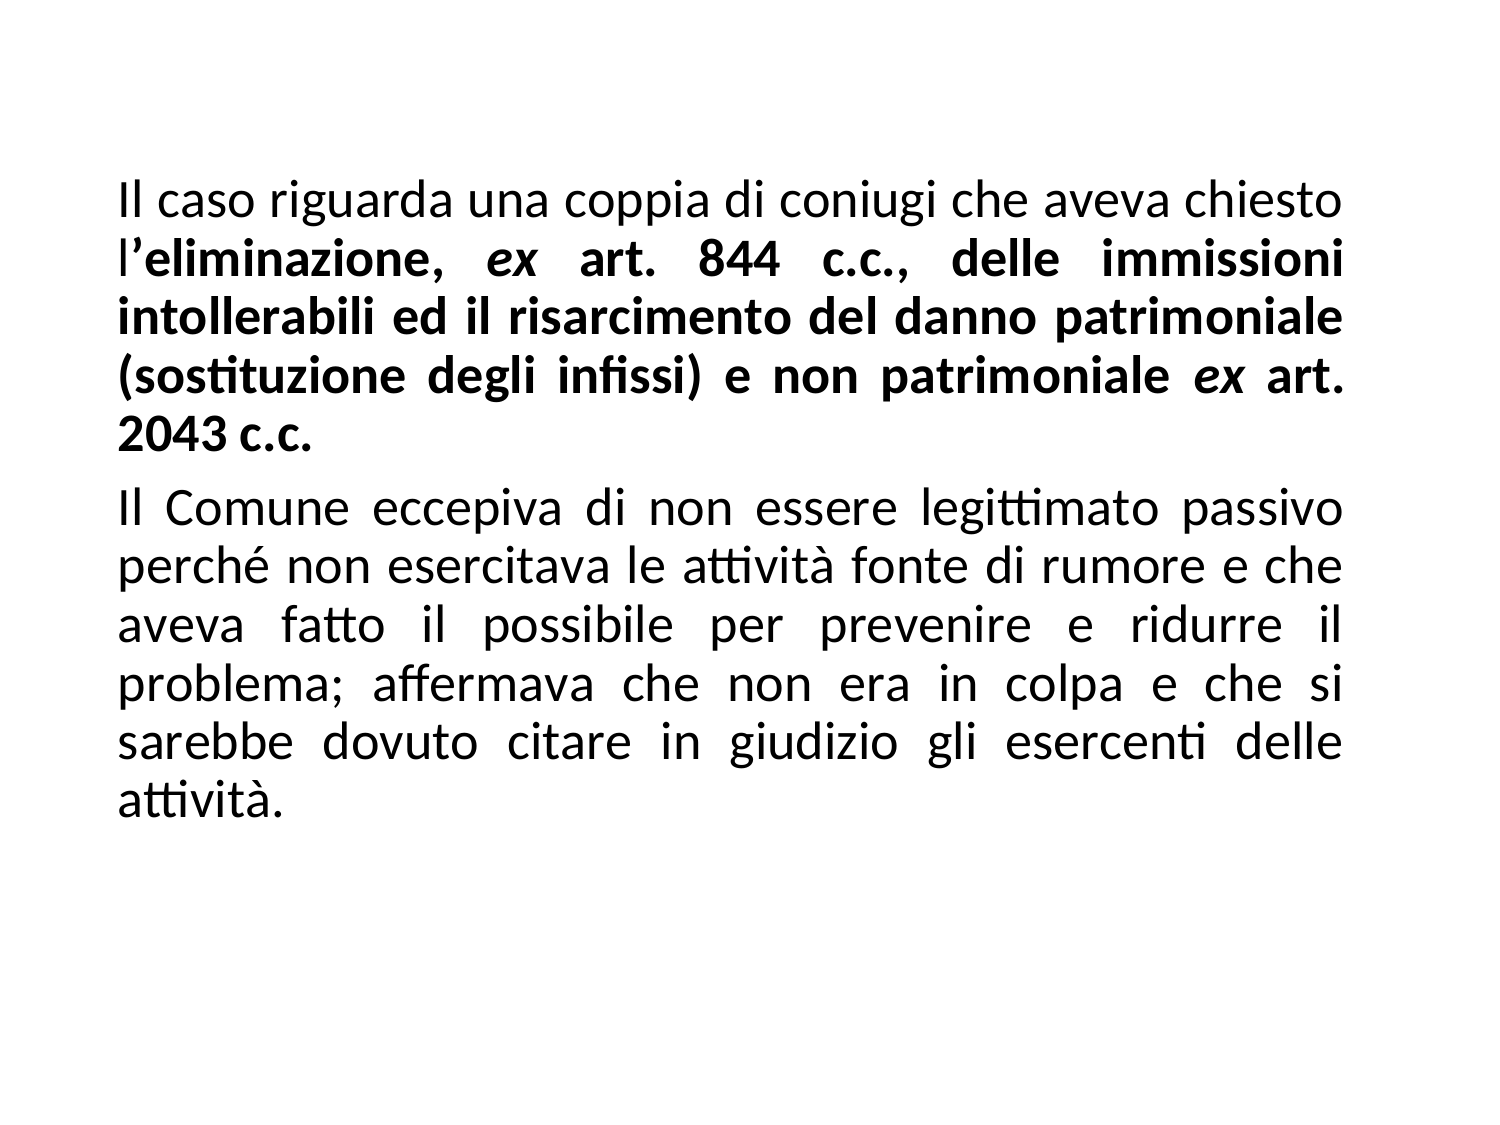

# Il caso riguarda una coppia di coniugi che aveva chiesto l’eliminazione, ex art. 844 c.c., delle immissioni intollerabili ed il risarcimento del danno patrimoniale (sostituzione degli infissi) e non patrimoniale ex art. 2043 c.c.
Il Comune eccepiva di non essere legittimato passivo perché non esercitava le attività fonte di rumore e che aveva fatto il possibile per prevenire e ridurre il problema; affermava che non era in colpa e che si sarebbe dovuto citare in giudizio gli esercenti delle attività.